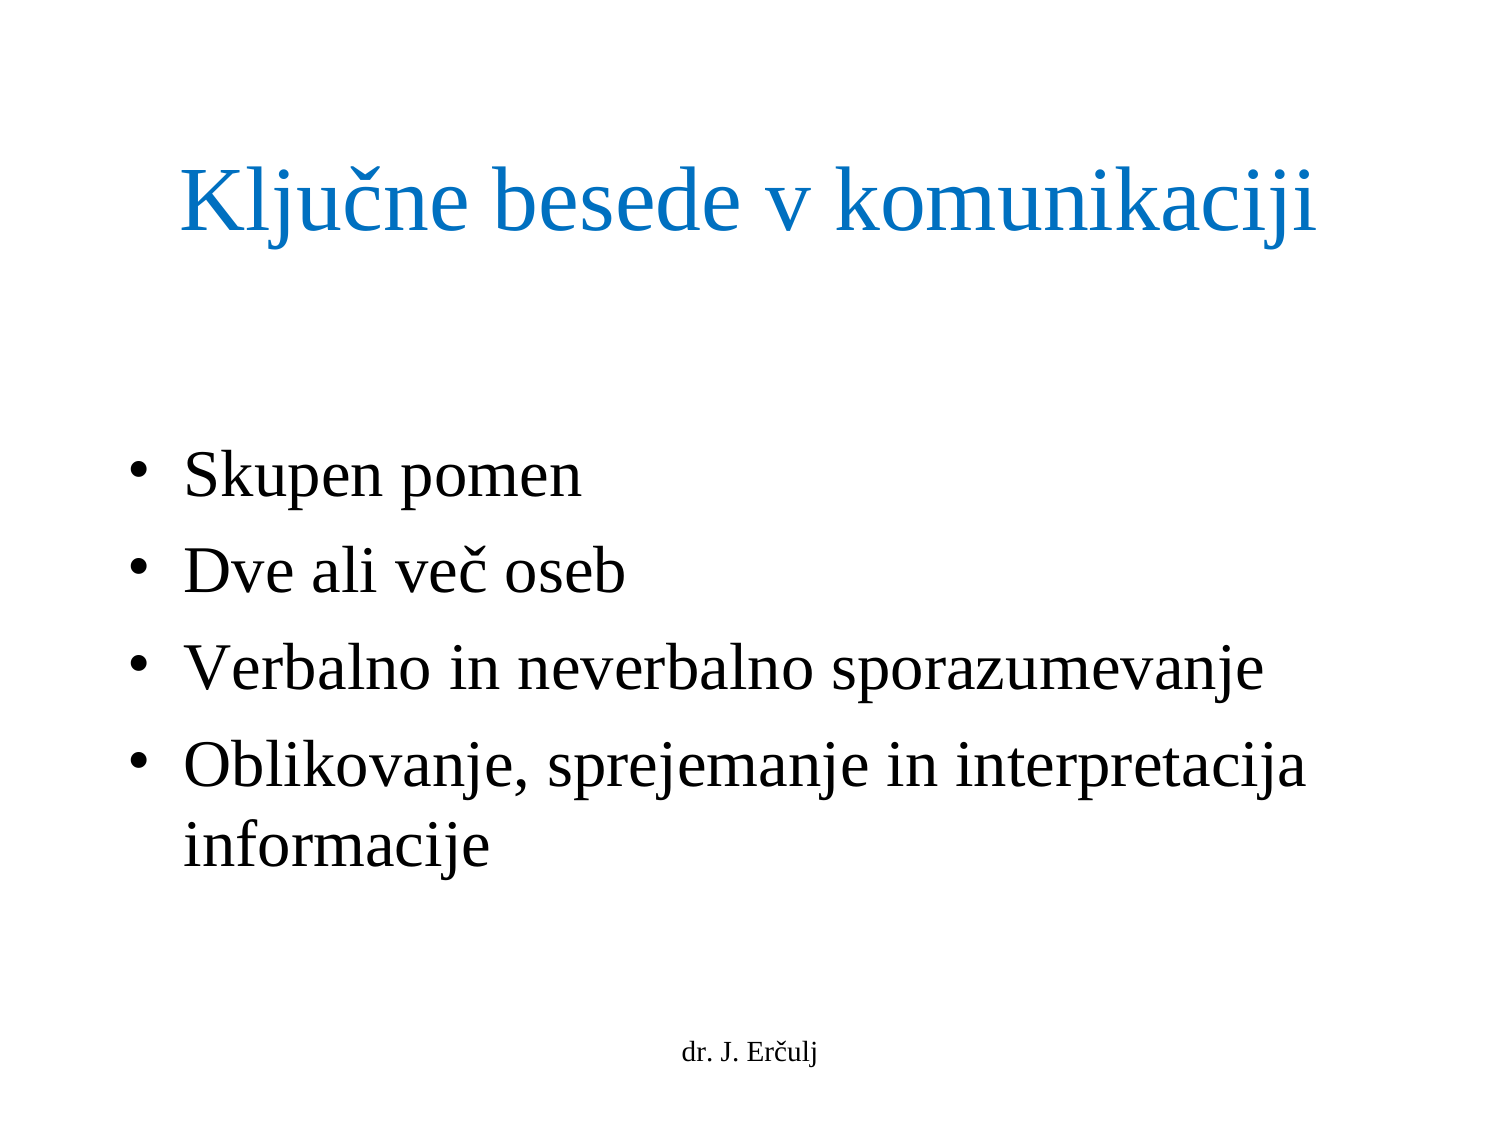

# Ključne besede v komunikaciji
Skupen pomen
Dve ali več oseb
Verbalno in neverbalno sporazumevanje
Oblikovanje, sprejemanje in interpretacija informacije
dr. J. Erčulj